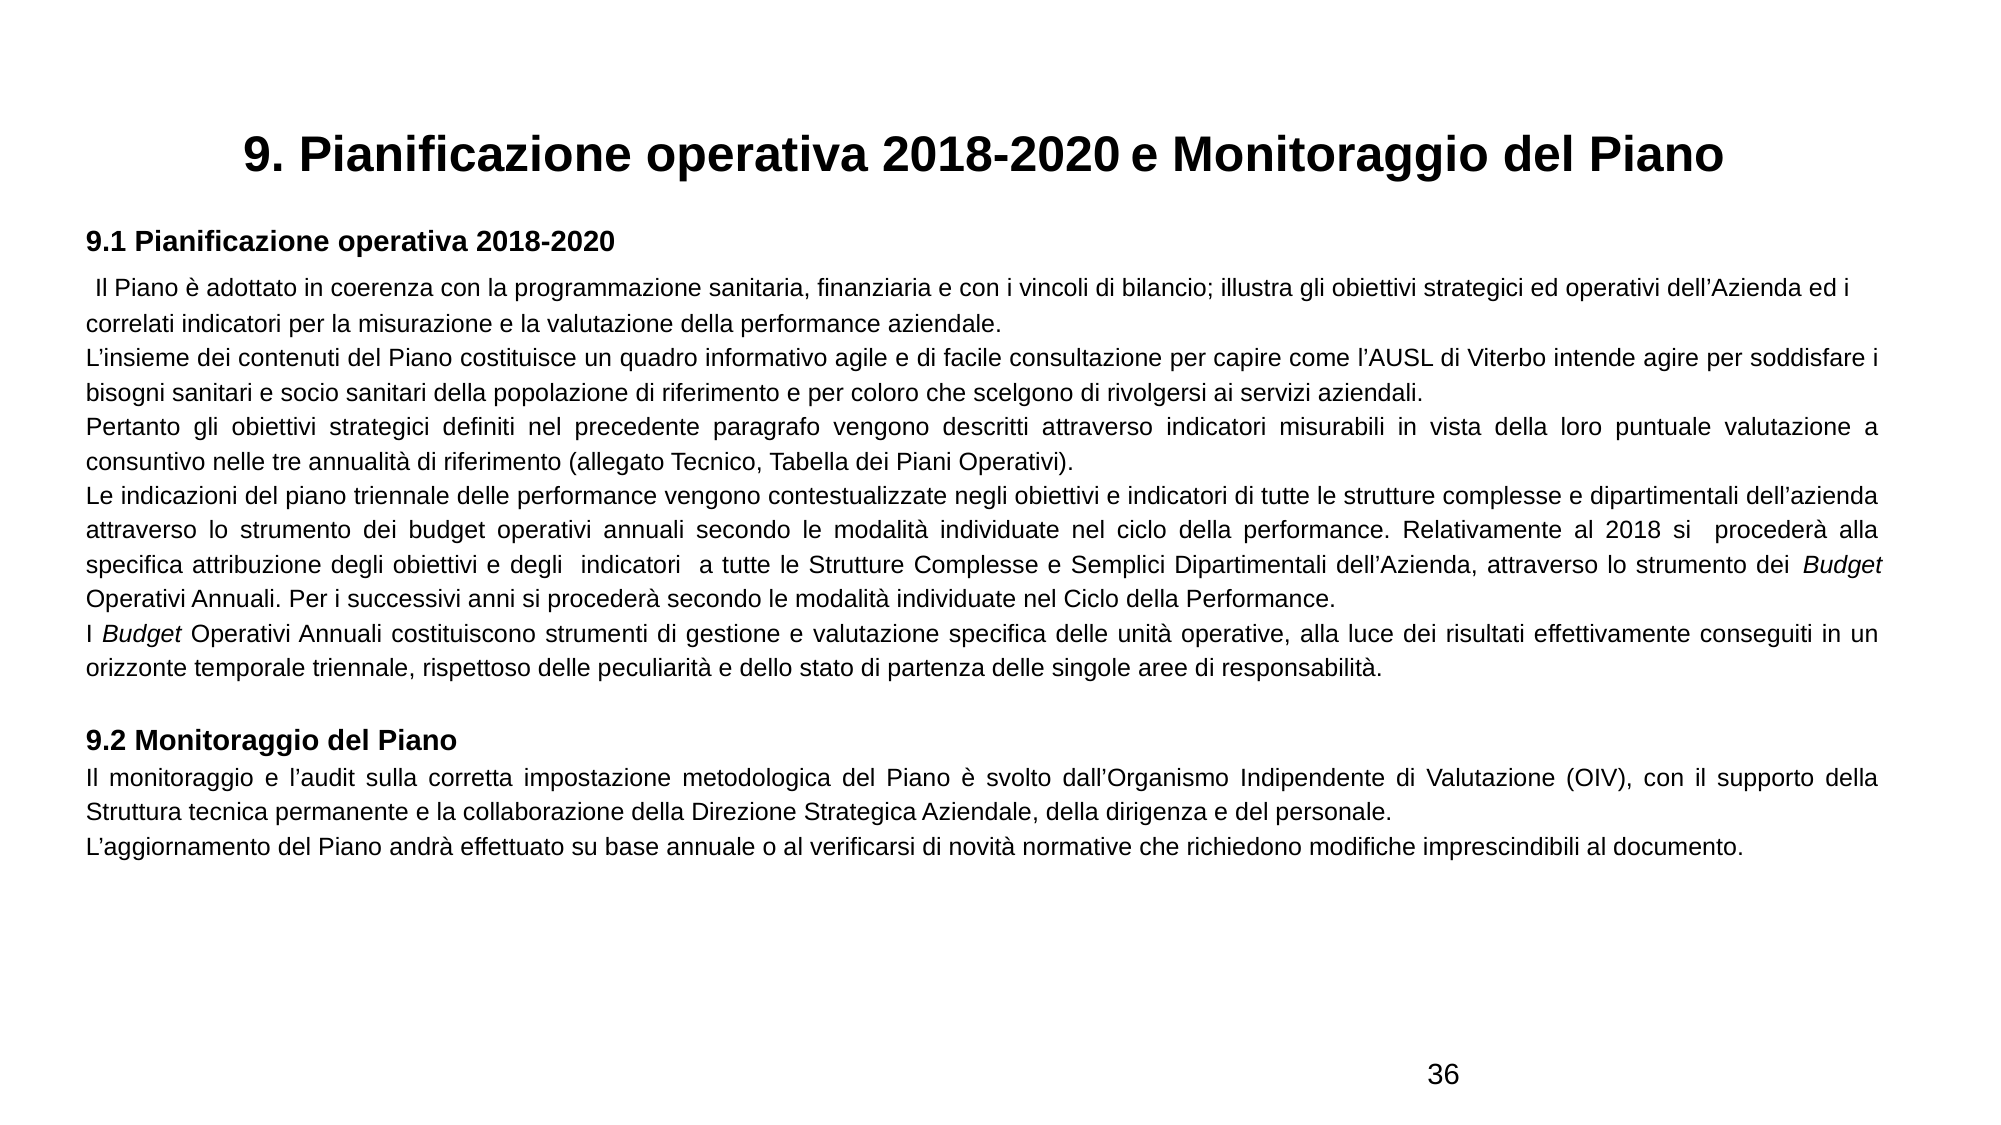

9. Pianificazione operativa 2018-2020 e Monitoraggio del Piano
9.1 Pianificazione operativa 2018-2020
 Il Piano è adottato in coerenza con la programmazione sanitaria, finanziaria e con i vincoli di bilancio; illustra gli obiettivi strategici ed operativi dell’Azienda ed i correlati indicatori per la misurazione e la valutazione della performance aziendale.
L’insieme dei contenuti del Piano costituisce un quadro informativo agile e di facile consultazione per capire come l’AUSL di Viterbo intende agire per soddisfare i bisogni sanitari e socio sanitari della popolazione di riferimento e per coloro che scelgono di rivolgersi ai servizi aziendali.
Pertanto gli obiettivi strategici definiti nel precedente paragrafo vengono descritti attraverso indicatori misurabili in vista della loro puntuale valutazione a consuntivo nelle tre annualità di riferimento (allegato Tecnico, Tabella dei Piani Operativi).
Le indicazioni del piano triennale delle performance vengono contestualizzate negli obiettivi e indicatori di tutte le strutture complesse e dipartimentali dell’azienda attraverso lo strumento dei budget operativi annuali secondo le modalità individuate nel ciclo della performance. Relativamente al 2018 si procederà alla specifica attribuzione degli obiettivi e degli indicatori a tutte le Strutture Complesse e Semplici Dipartimentali dell’Azienda, attraverso lo strumento dei Budget Operativi Annuali. Per i successivi anni si procederà secondo le modalità individuate nel Ciclo della Performance.
I Budget Operativi Annuali costituiscono strumenti di gestione e valutazione specifica delle unità operative, alla luce dei risultati effettivamente conseguiti in un orizzonte temporale triennale, rispettoso delle peculiarità e dello stato di partenza delle singole aree di responsabilità.
9.2 Monitoraggio del Piano
Il monitoraggio e l’audit sulla corretta impostazione metodologica del Piano è svolto dall’Organismo Indipendente di Valutazione (OIV), con il supporto della Struttura tecnica permanente e la collaborazione della Direzione Strategica Aziendale, della dirigenza e del personale.
L’aggiornamento del Piano andrà effettuato su base annuale o al verificarsi di novità normative che richiedono modifiche imprescindibili al documento.